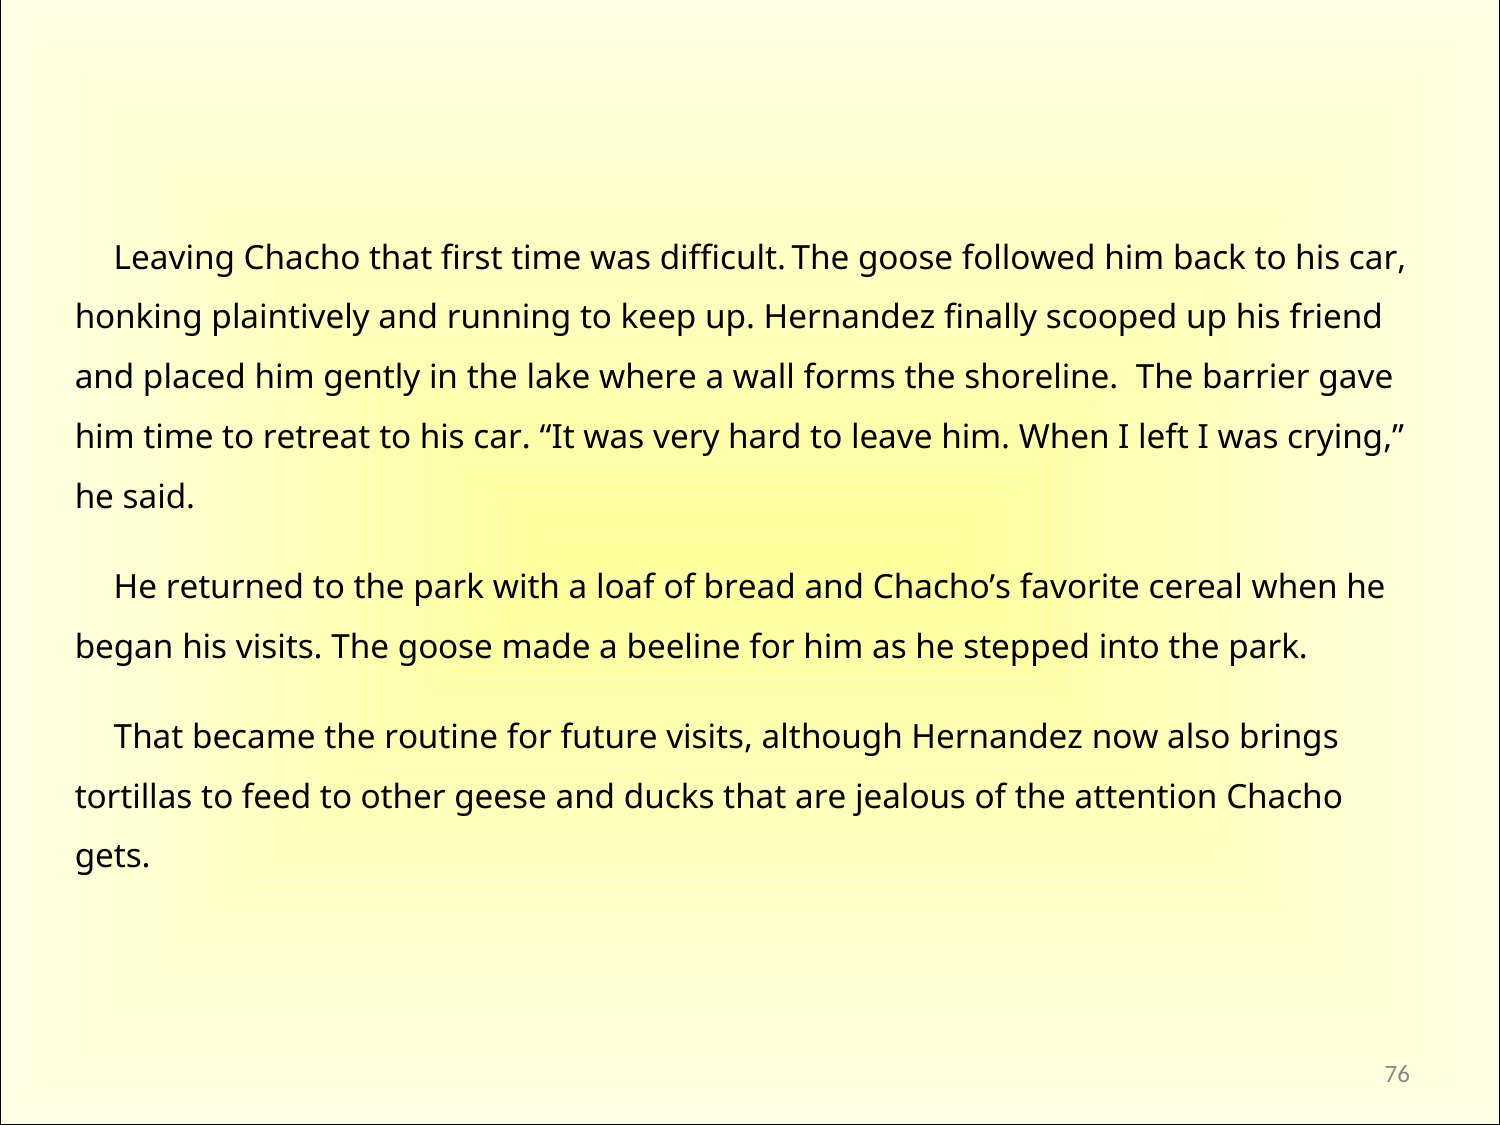

Leaving Chacho that first time was difficult. The goose followed him back to his car, honking plaintively and running to keep up. Hernandez finally scooped up his friend and placed him gently in the lake where a wall forms the shoreline. The barrier gave him time to retreat to his car. “It was very hard to leave him. When I left I was crying,” he said.
He returned to the park with a loaf of bread and Chacho’s favorite cereal when he began his visits. The goose made a beeline for him as he stepped into the park.
That became the routine for future visits, although Hernandez now also brings tortillas to feed to other geese and ducks that are jealous of the attention Chacho gets.